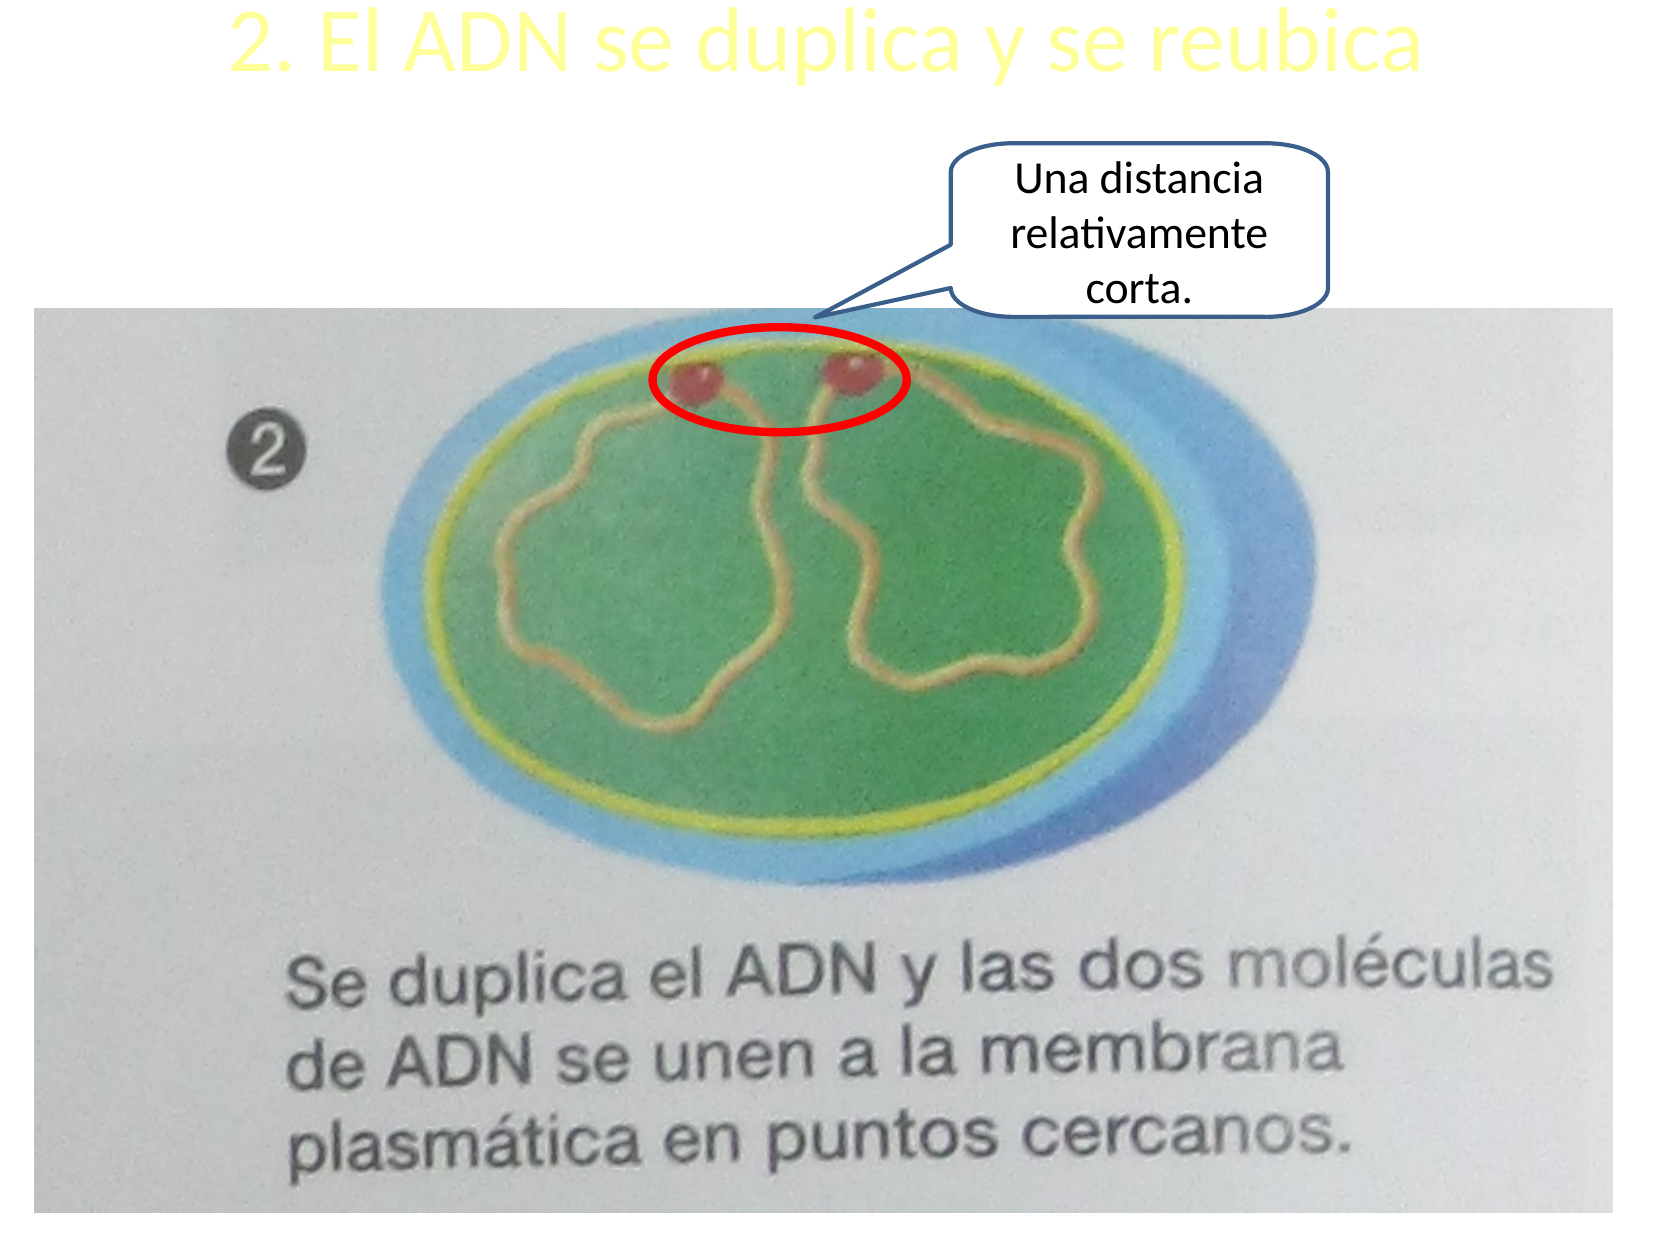

# 2. El ADN se duplica y se reubica
Una distancia relativamente corta.